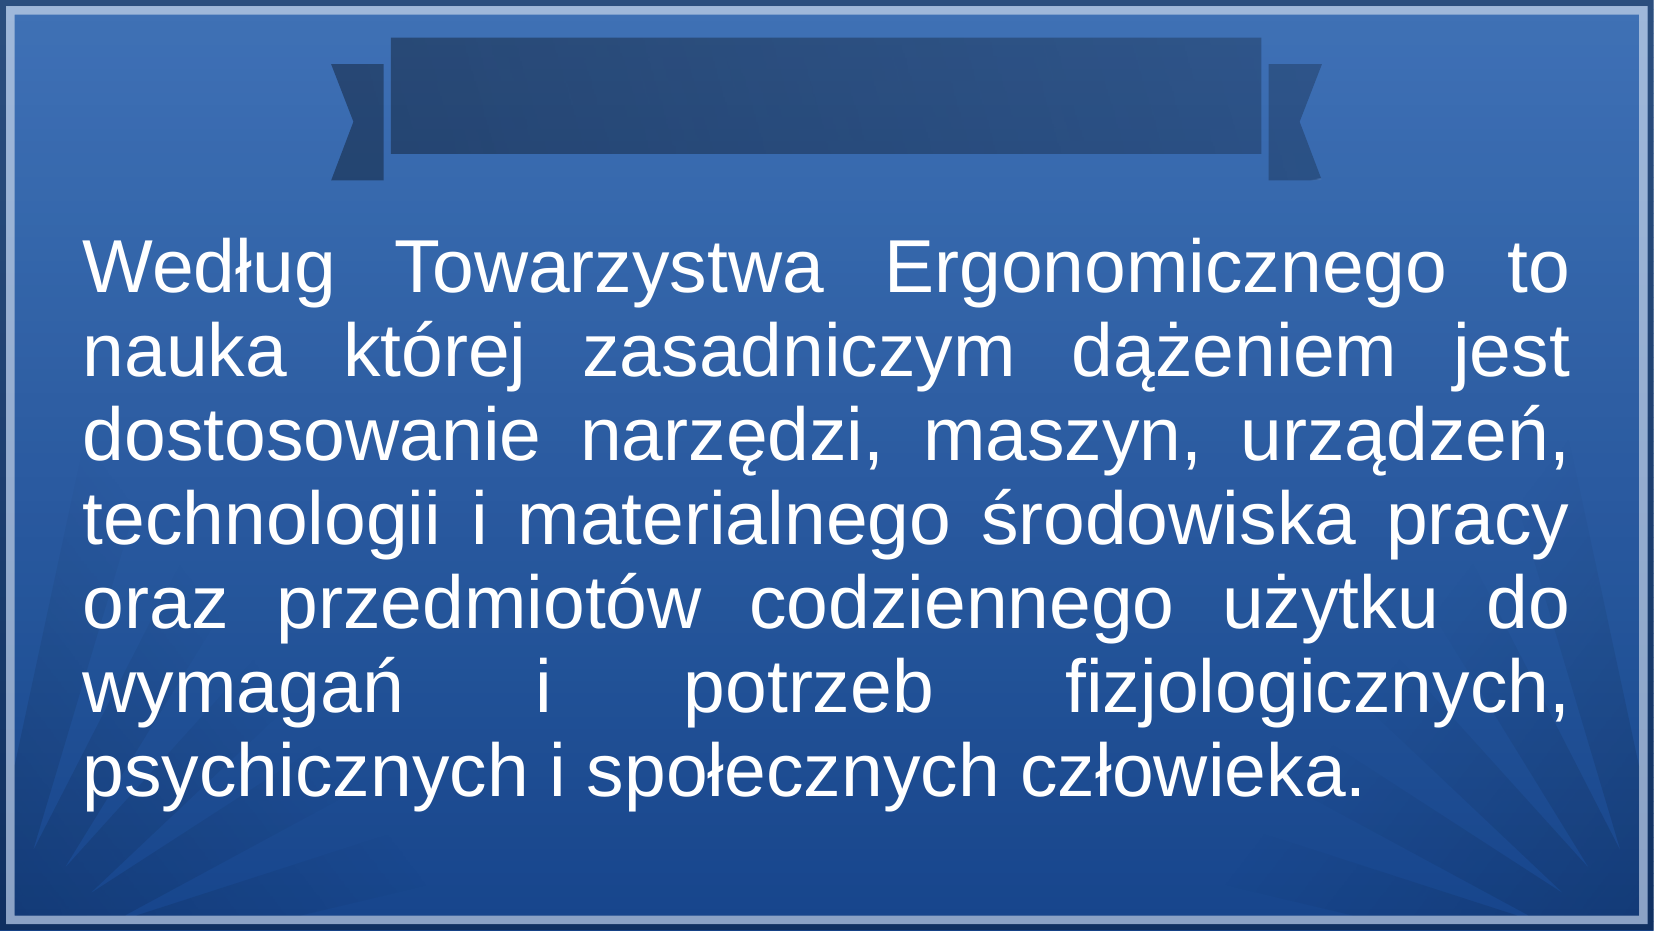

#
Według Towarzystwa Ergonomicznego to nauka której zasadniczym dążeniem jest dostosowanie narzędzi, maszyn, urządzeń, technologii i materialnego środowiska pracy oraz przedmiotów codziennego użytku do wymagań i potrzeb fizjologicznych, psychicznych i społecznych człowieka.